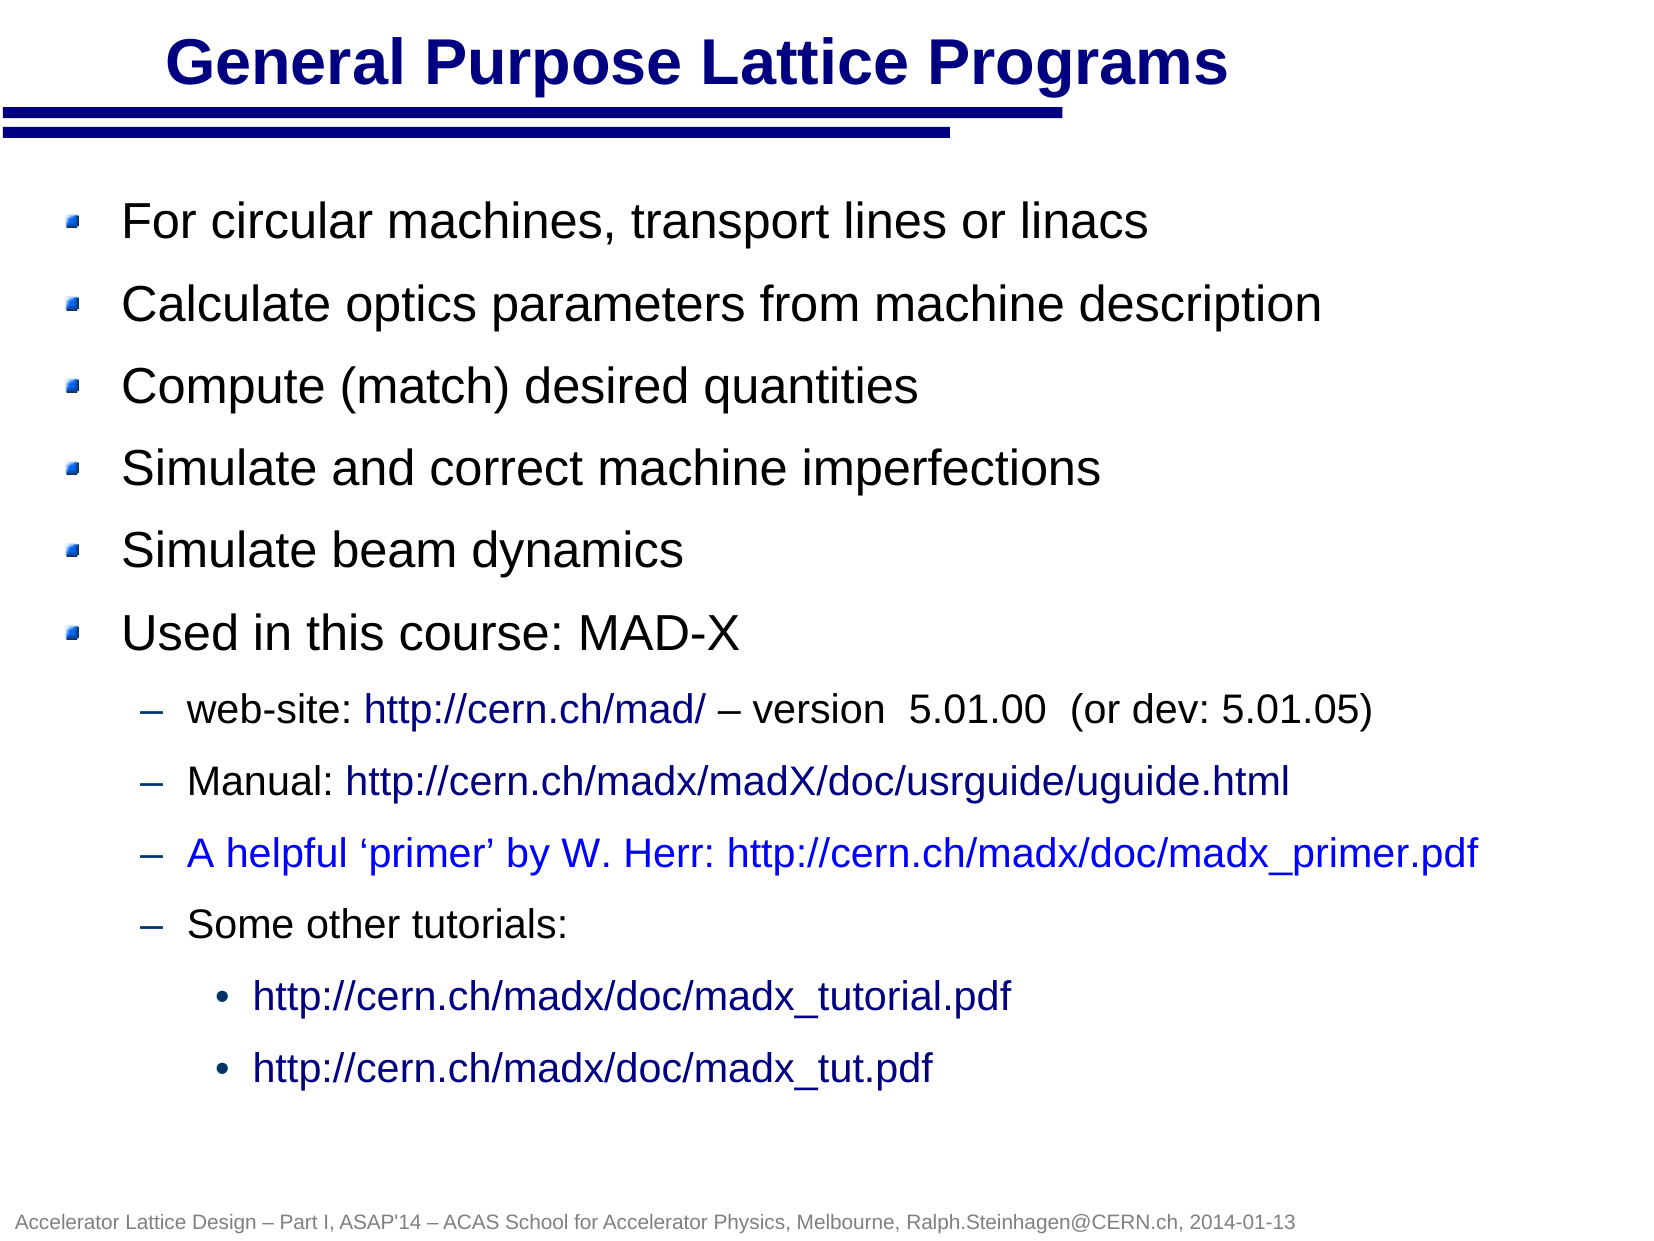

# General Purpose Lattice Programs
For circular machines, transport lines or linacs
Calculate optics parameters from machine description
Compute (match) desired quantities
Simulate and correct machine imperfections
Simulate beam dynamics
Used in this course: MAD-X
web-site: http://cern.ch/mad/ – version 5.01.00 (or dev: 5.01.05)
Manual: http://cern.ch/madx/madX/doc/usrguide/uguide.html
A helpful ‘primer’ by W. Herr: http://cern.ch/madx/doc/madx_primer.pdf
Some other tutorials:
http://cern.ch/madx/doc/madx_tutorial.pdf
http://cern.ch/madx/doc/madx_tut.pdf